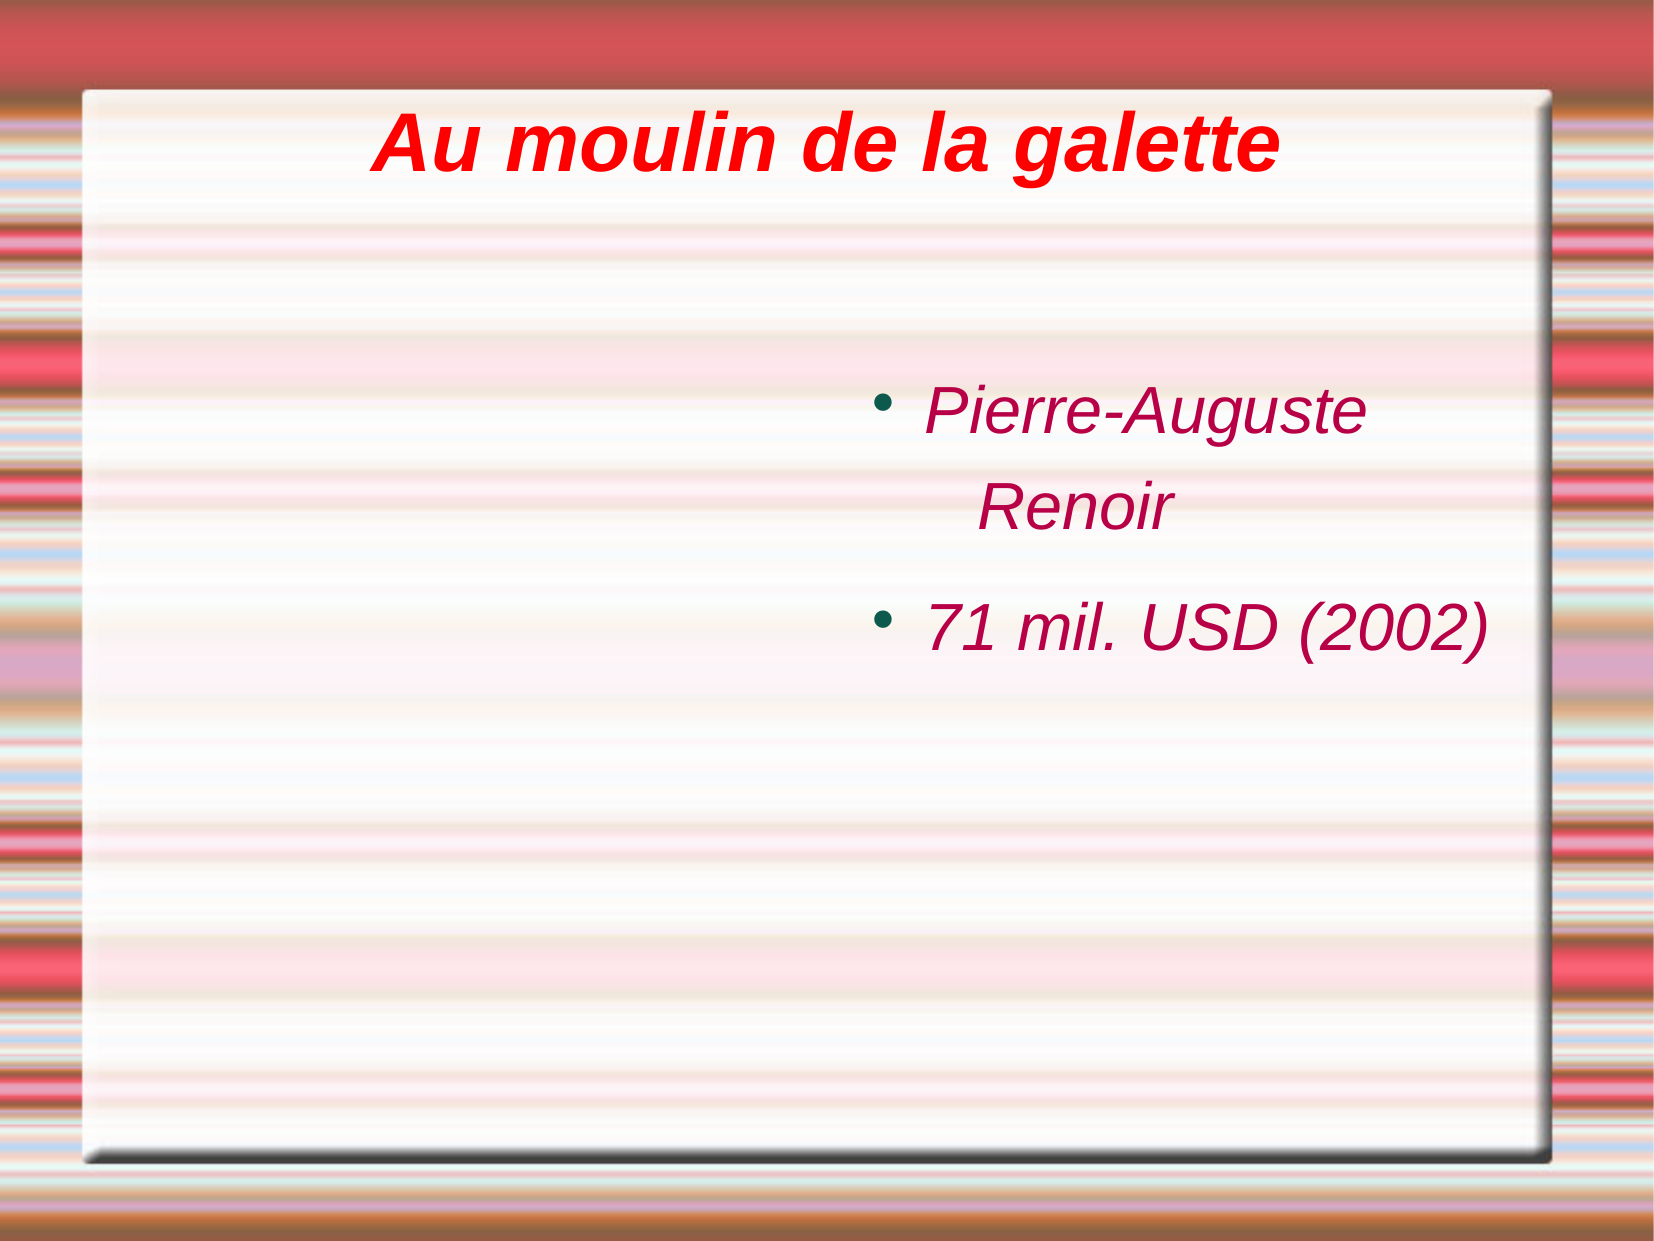

# Au moulin de la galette
Pierre-Auguste Renoir
71 mil. USD (2002)‏